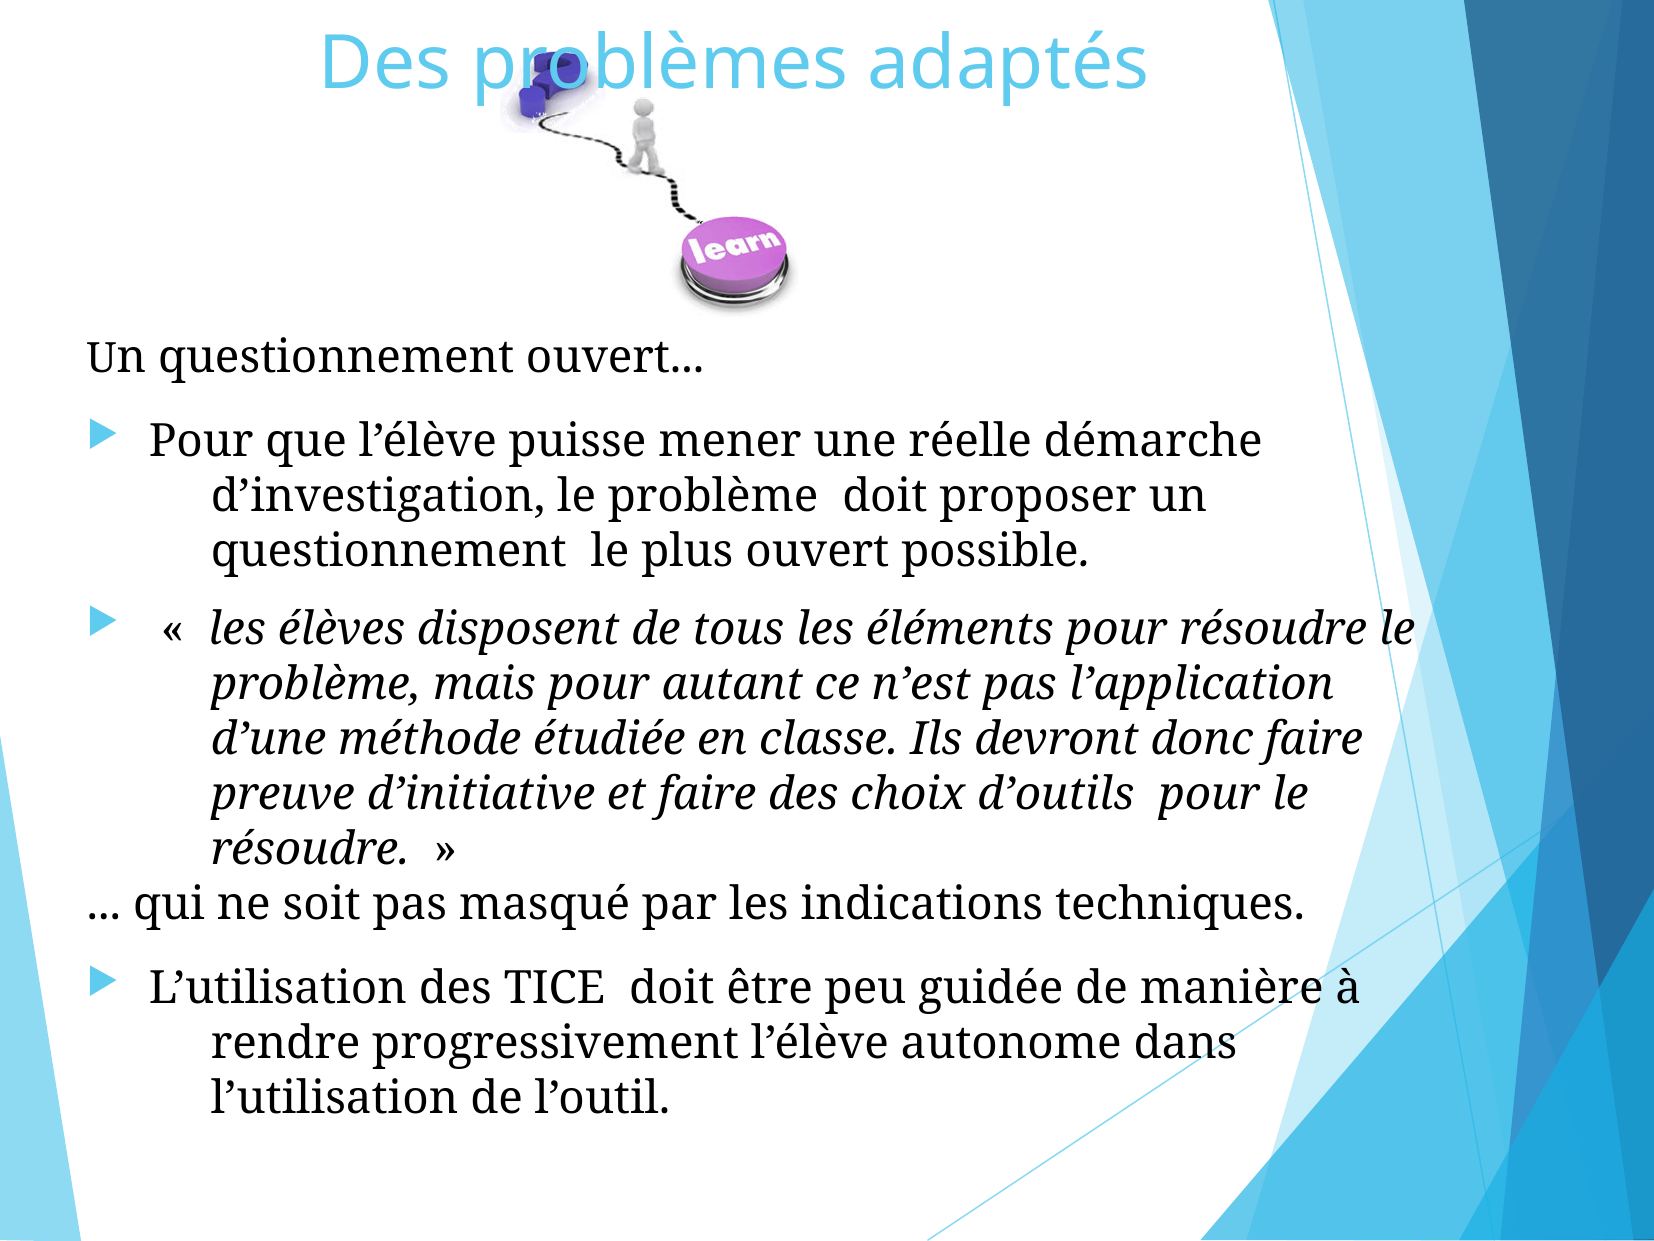

Des problèmes adaptés
# Un questionnement ouvert...
Pour que l’élève puisse mener une réelle démarche d’investigation, le problème doit proposer un questionnement  le plus ouvert possible.
 «  les élèves disposent de tous les éléments pour résoudre le problème, mais pour autant ce n’est pas l’application d’une méthode étudiée en classe. Ils devront donc faire preuve d’initiative et faire des choix d’outils pour le résoudre.  »
... qui ne soit pas masqué par les indications techniques.
L’utilisation des TICE  doit être peu guidée de manière à rendre progressivement l’élève autonome dans l’utilisation de l’outil.